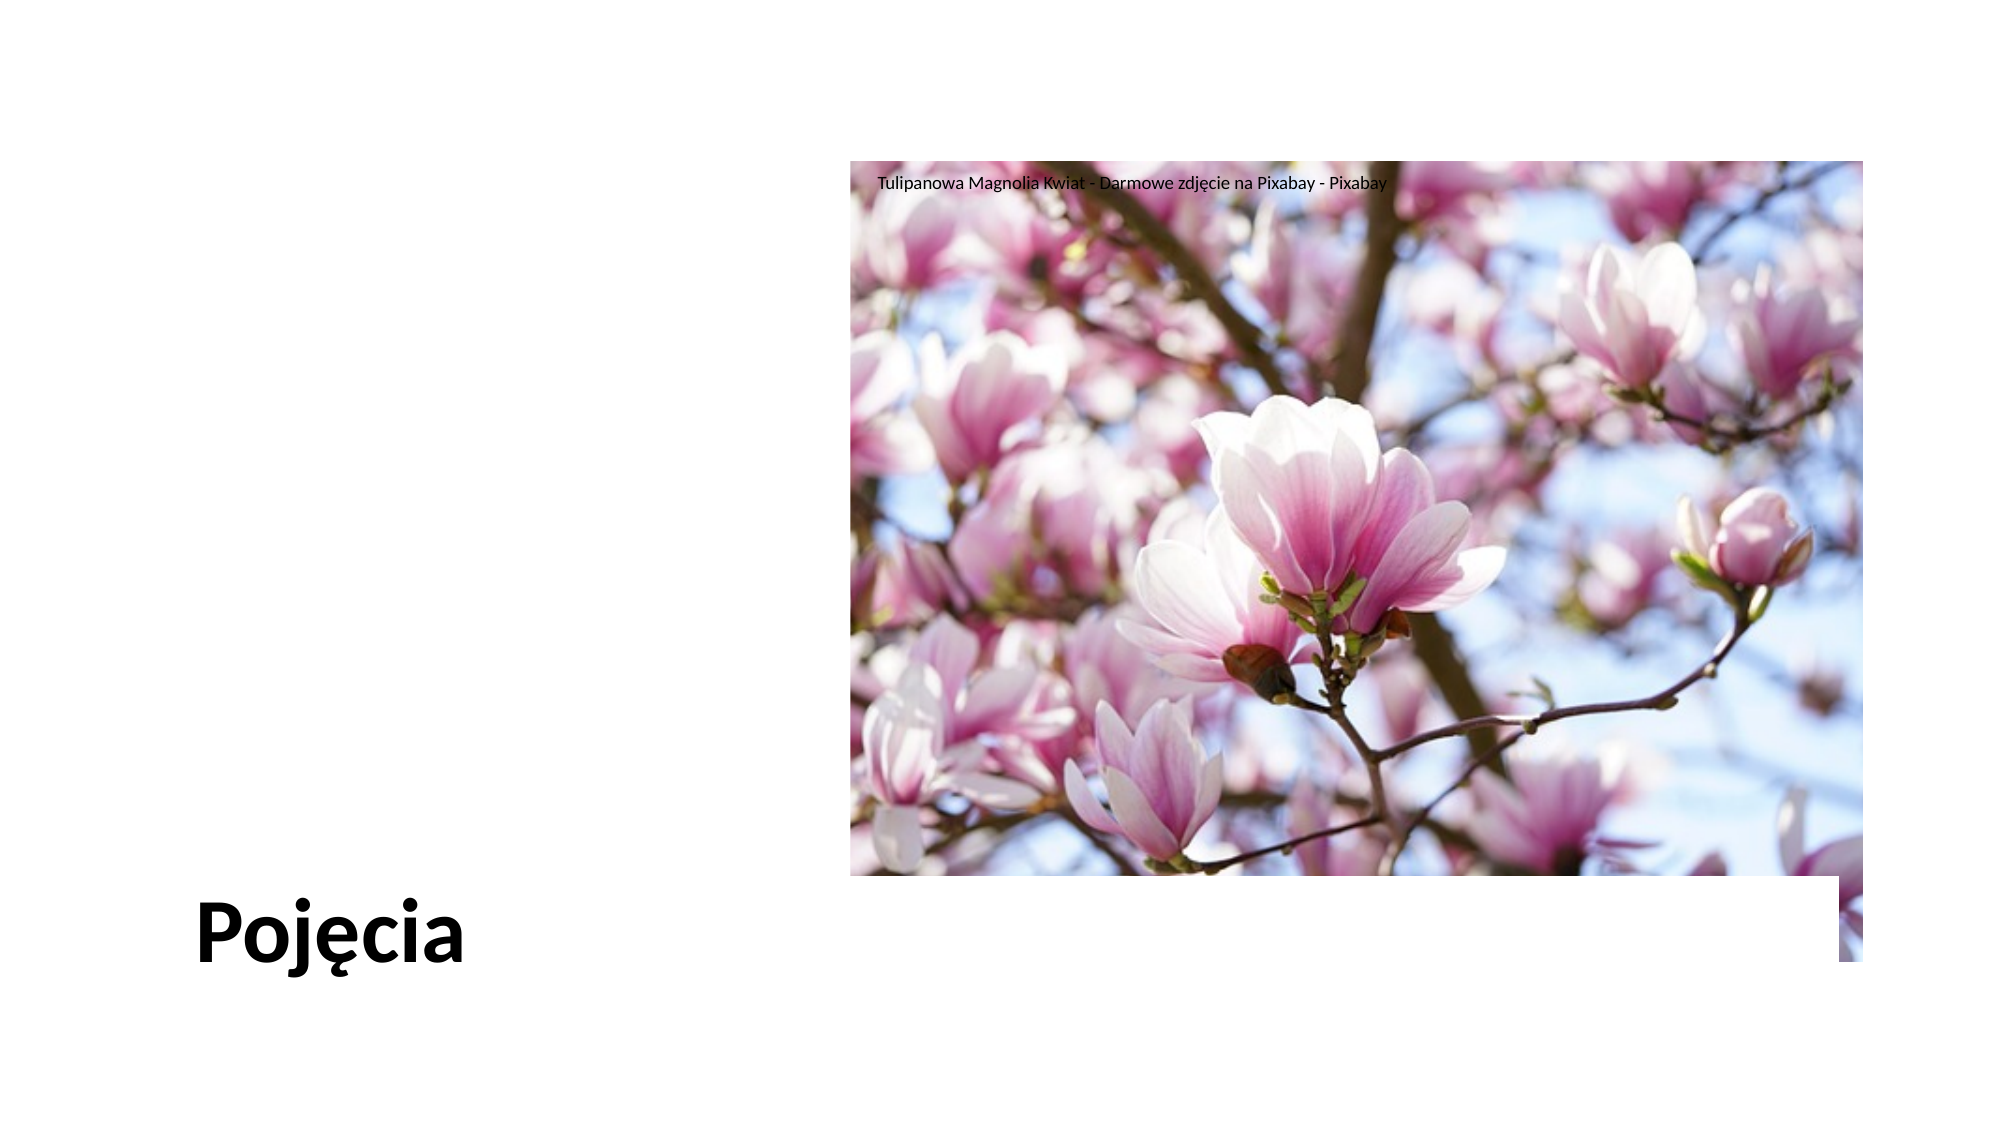

#
Tulipanowa Magnolia Kwiat - Darmowe zdjęcie na Pixabay - Pixabay
Pojęcia